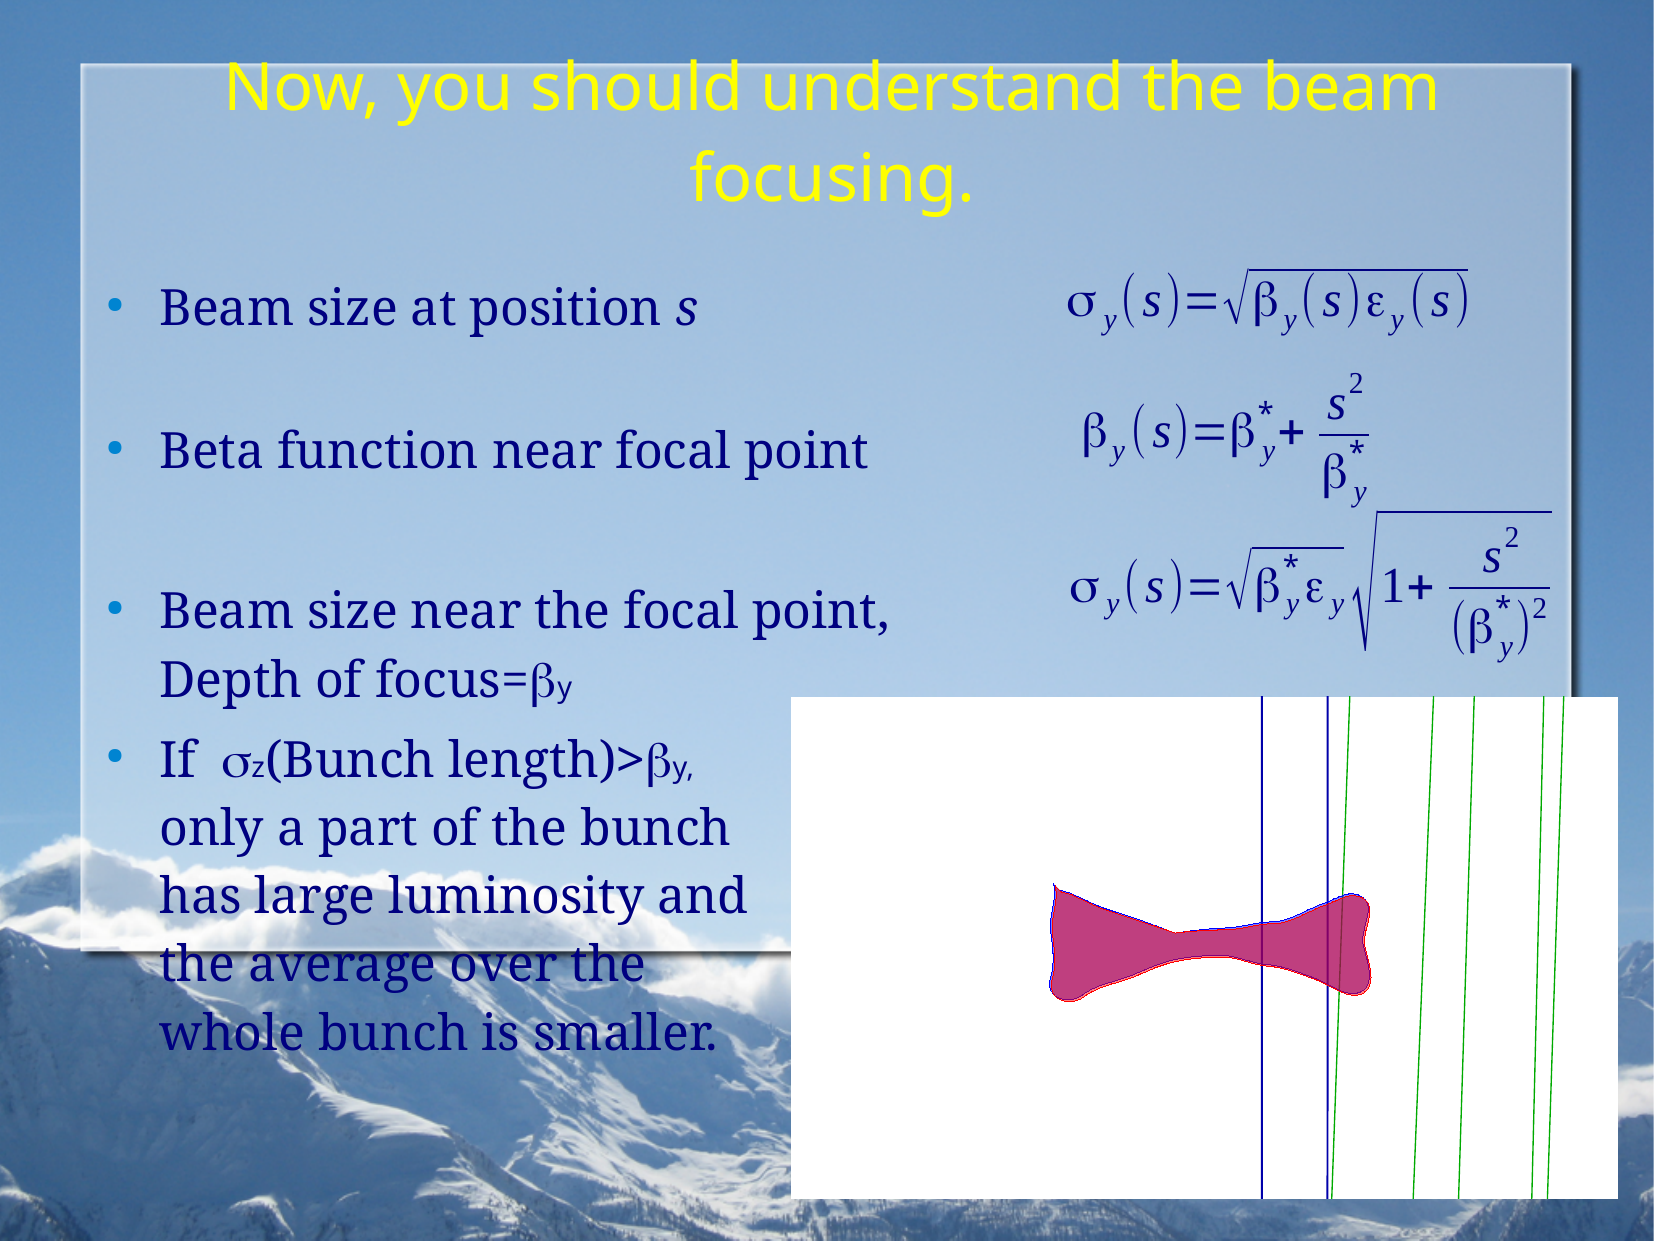

# Now, you should understand the beam focusing.
Beam size at position s
Beta function near focal point
Beam size near the focal point,
Depth of focus=by
If sz(Bunch length)>by,
only a part of the bunch
has large luminosity and
the average over the
whole bunch is smaller.
58